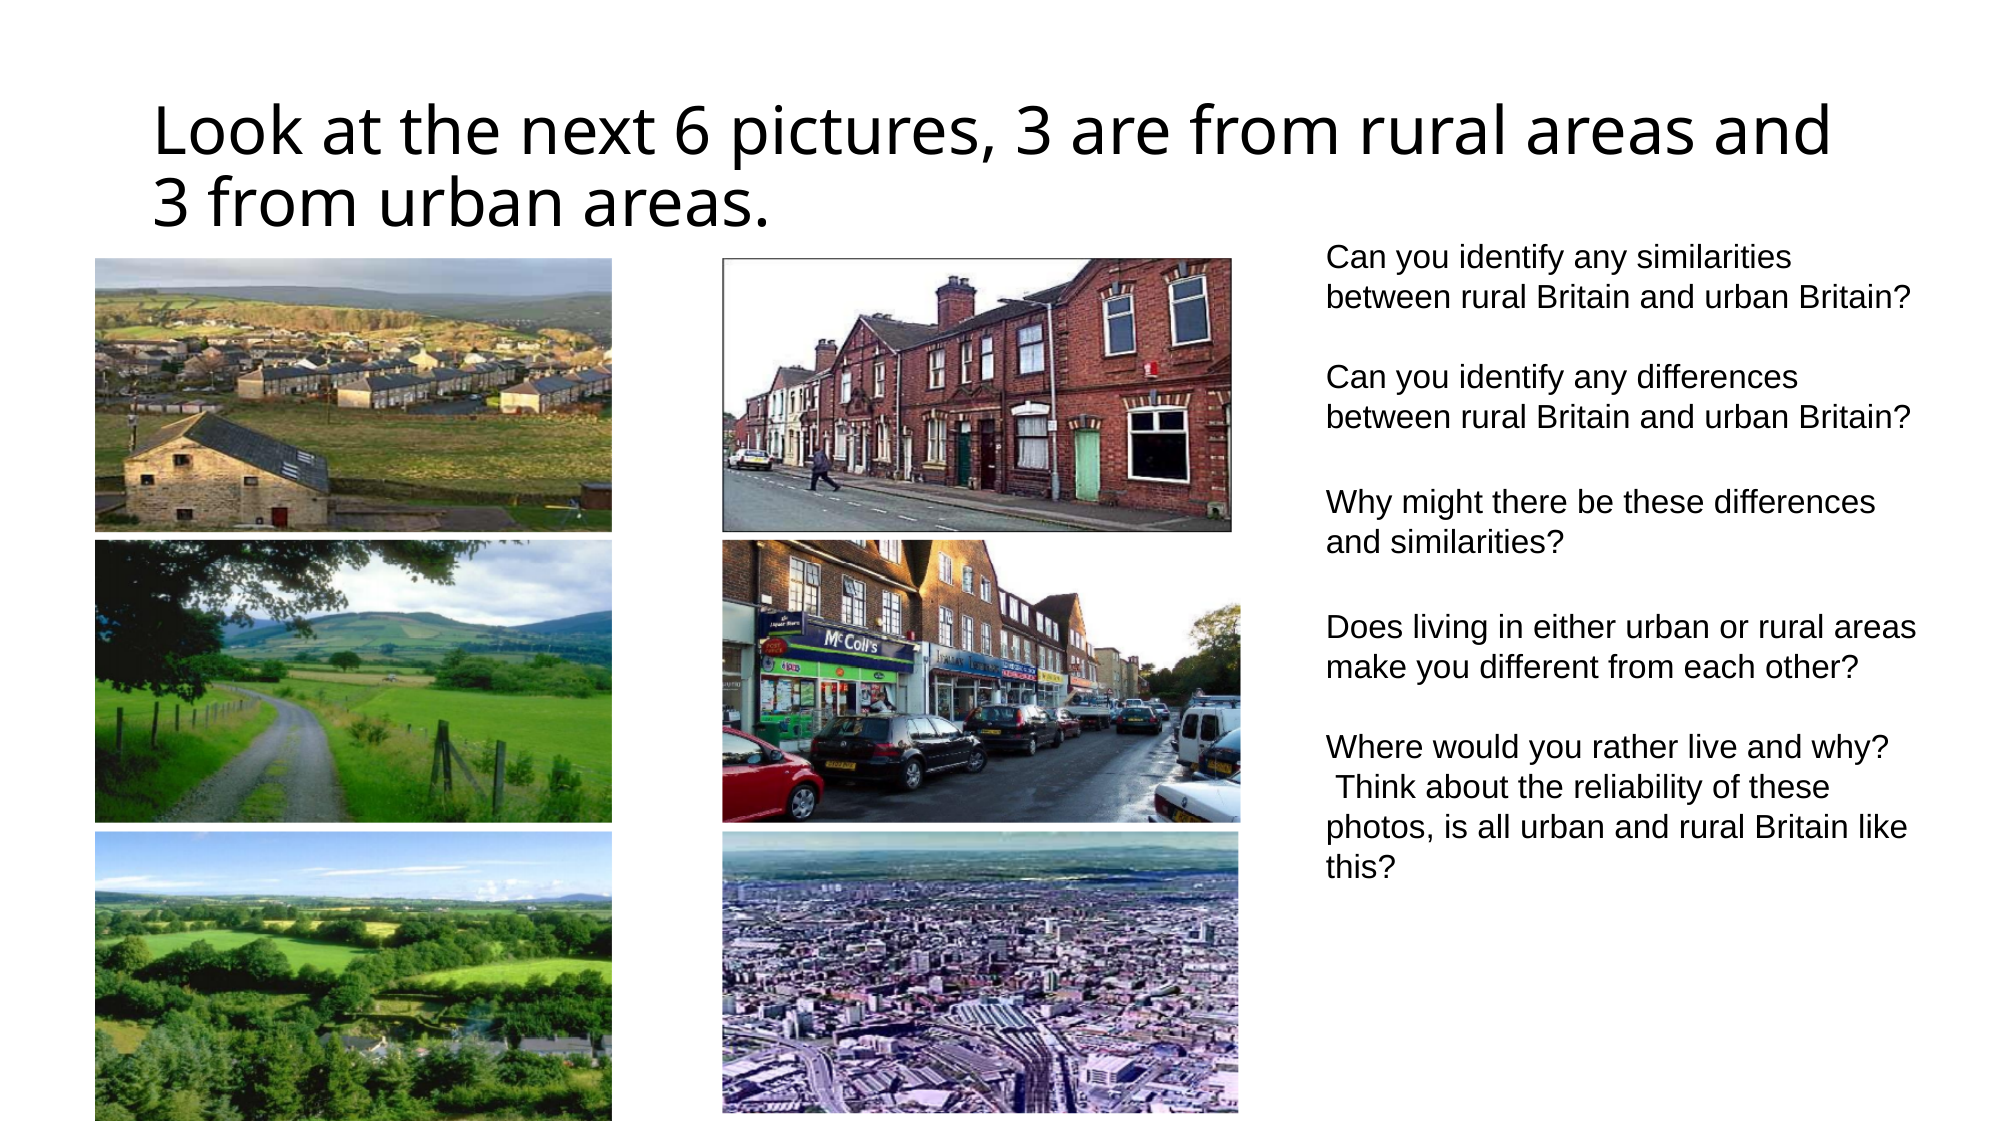

# Look at the next 6 pictures, 3 are from rural areas and 3 from urban areas.
Can you identify any similarities between rural Britain and urban Britain?
Can you identify any differences between rural Britain and urban Britain?
Why might there be these differences and similarities?
Does living in either urban or rural areas make you different from each other?
Where would you rather live and why?
 Think about the reliability of these photos, is all urban and rural Britain like this?